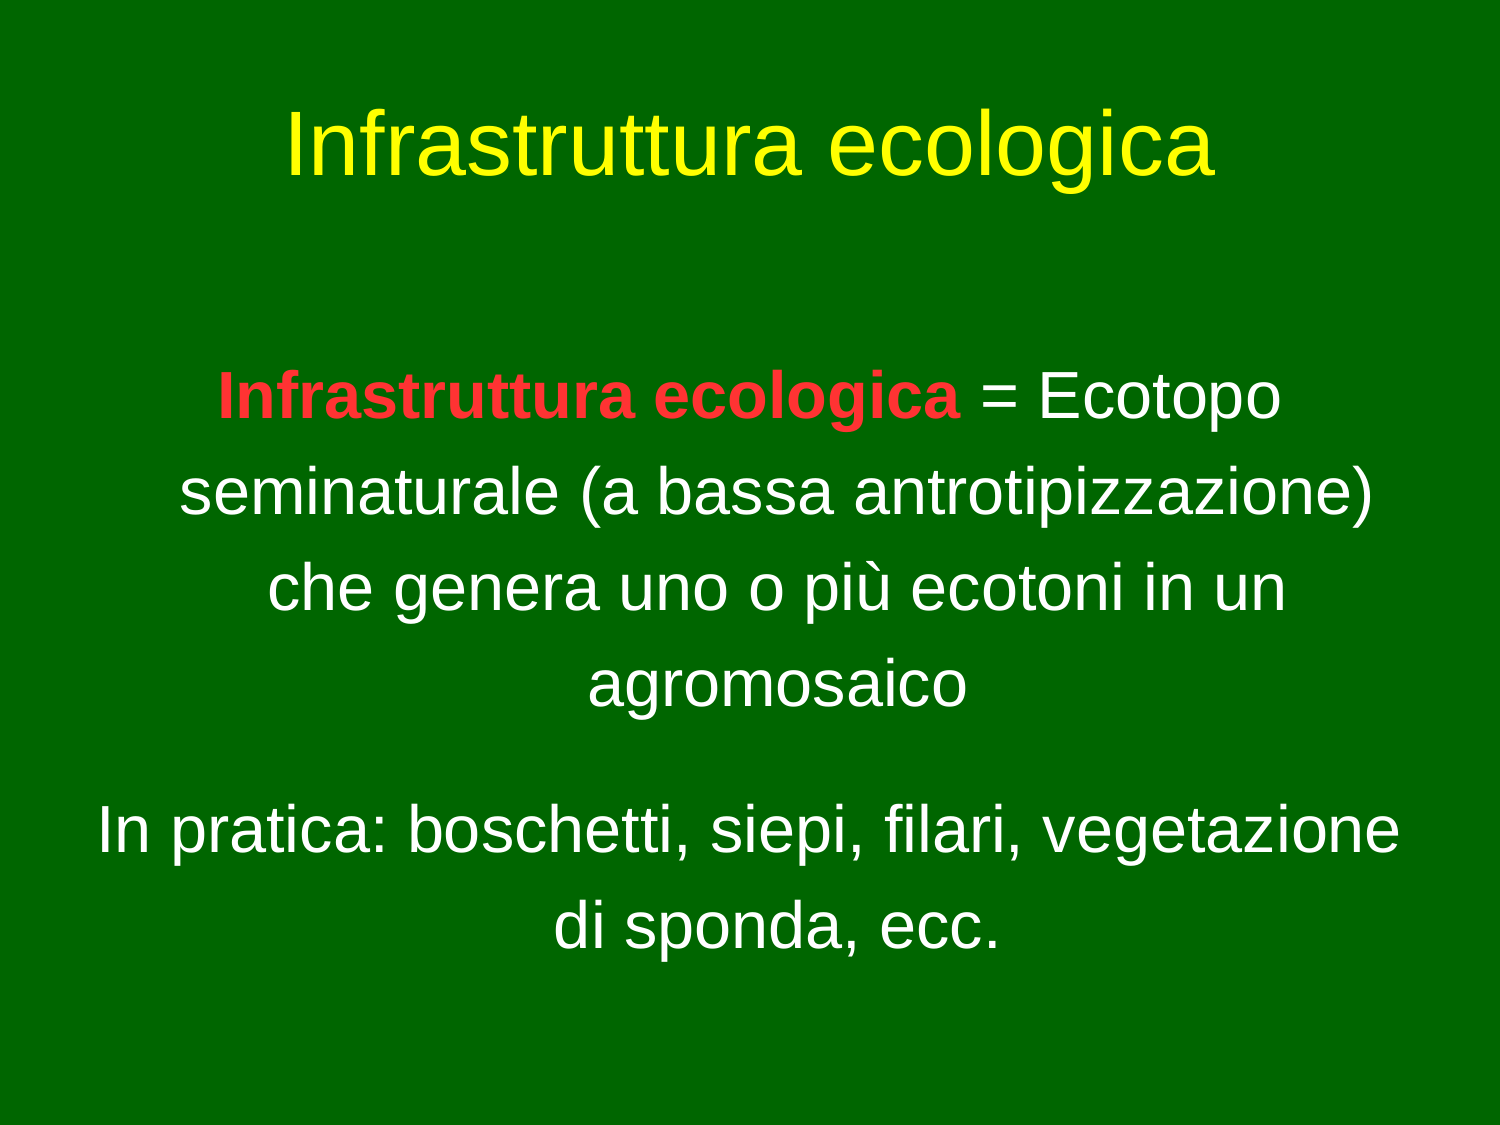

# Infrastruttura ecologica
Infrastruttura ecologica = Ecotopo seminaturale (a bassa antrotipizzazione) che genera uno o più ecotoni in un agromosaico
In pratica: boschetti, siepi, filari, vegetazione di sponda, ecc.